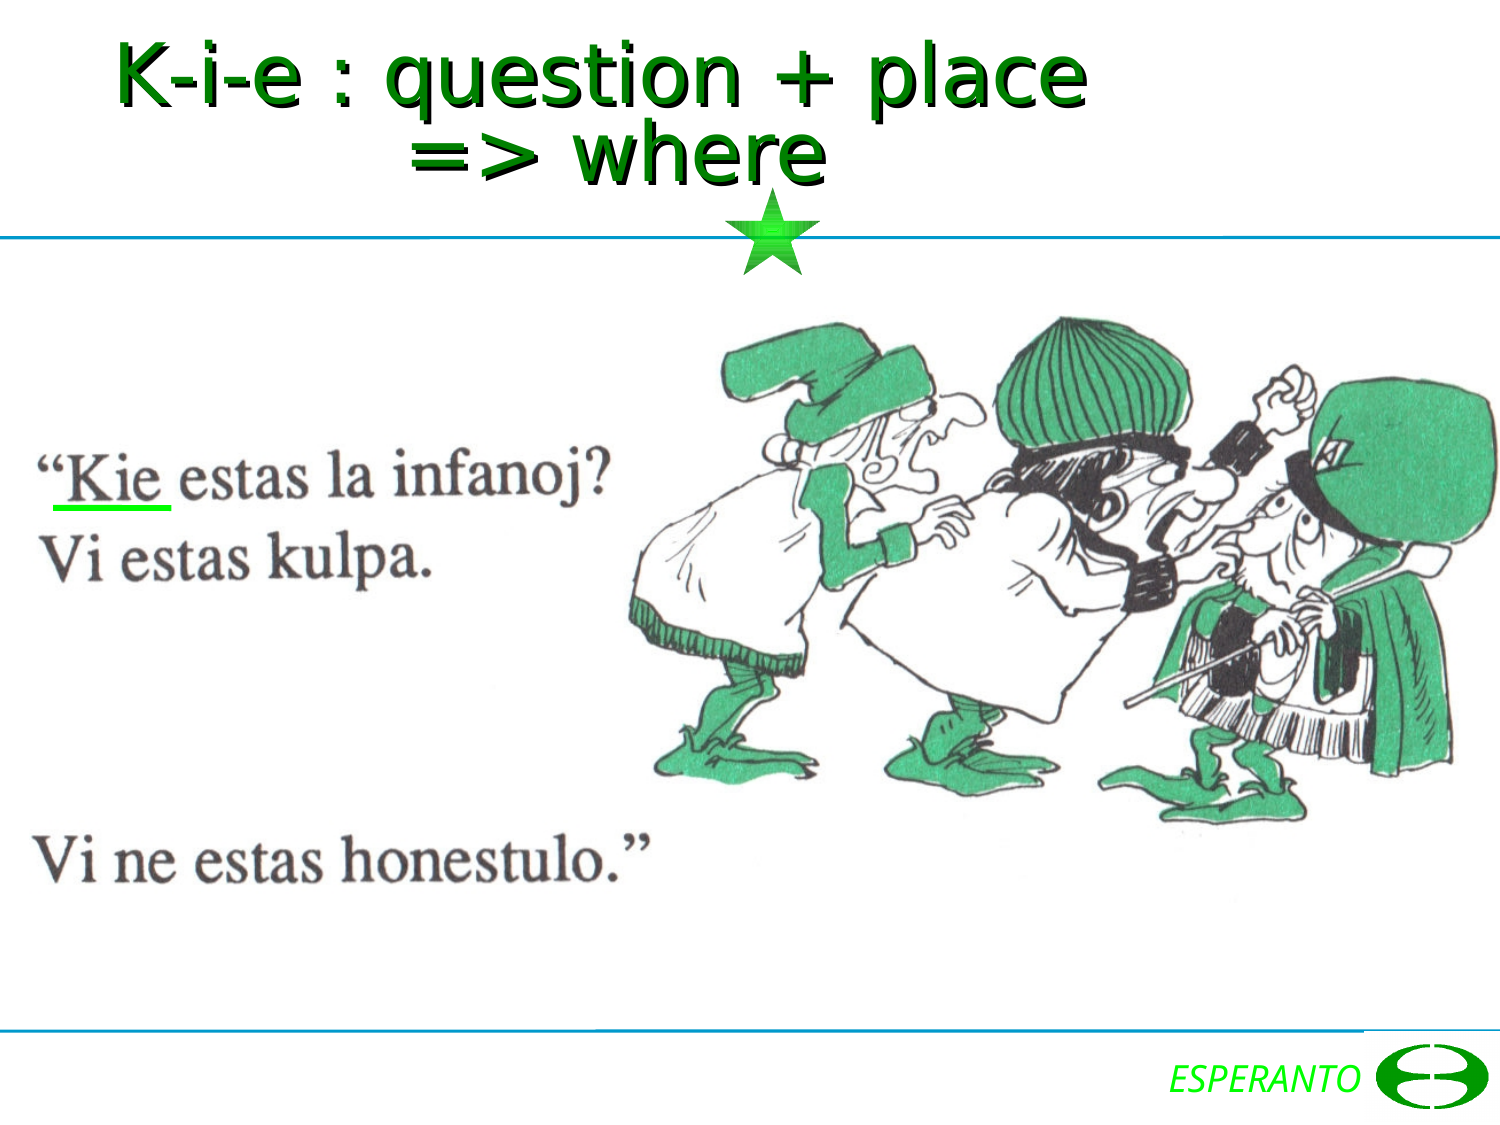

# K-i-e : question + place => where